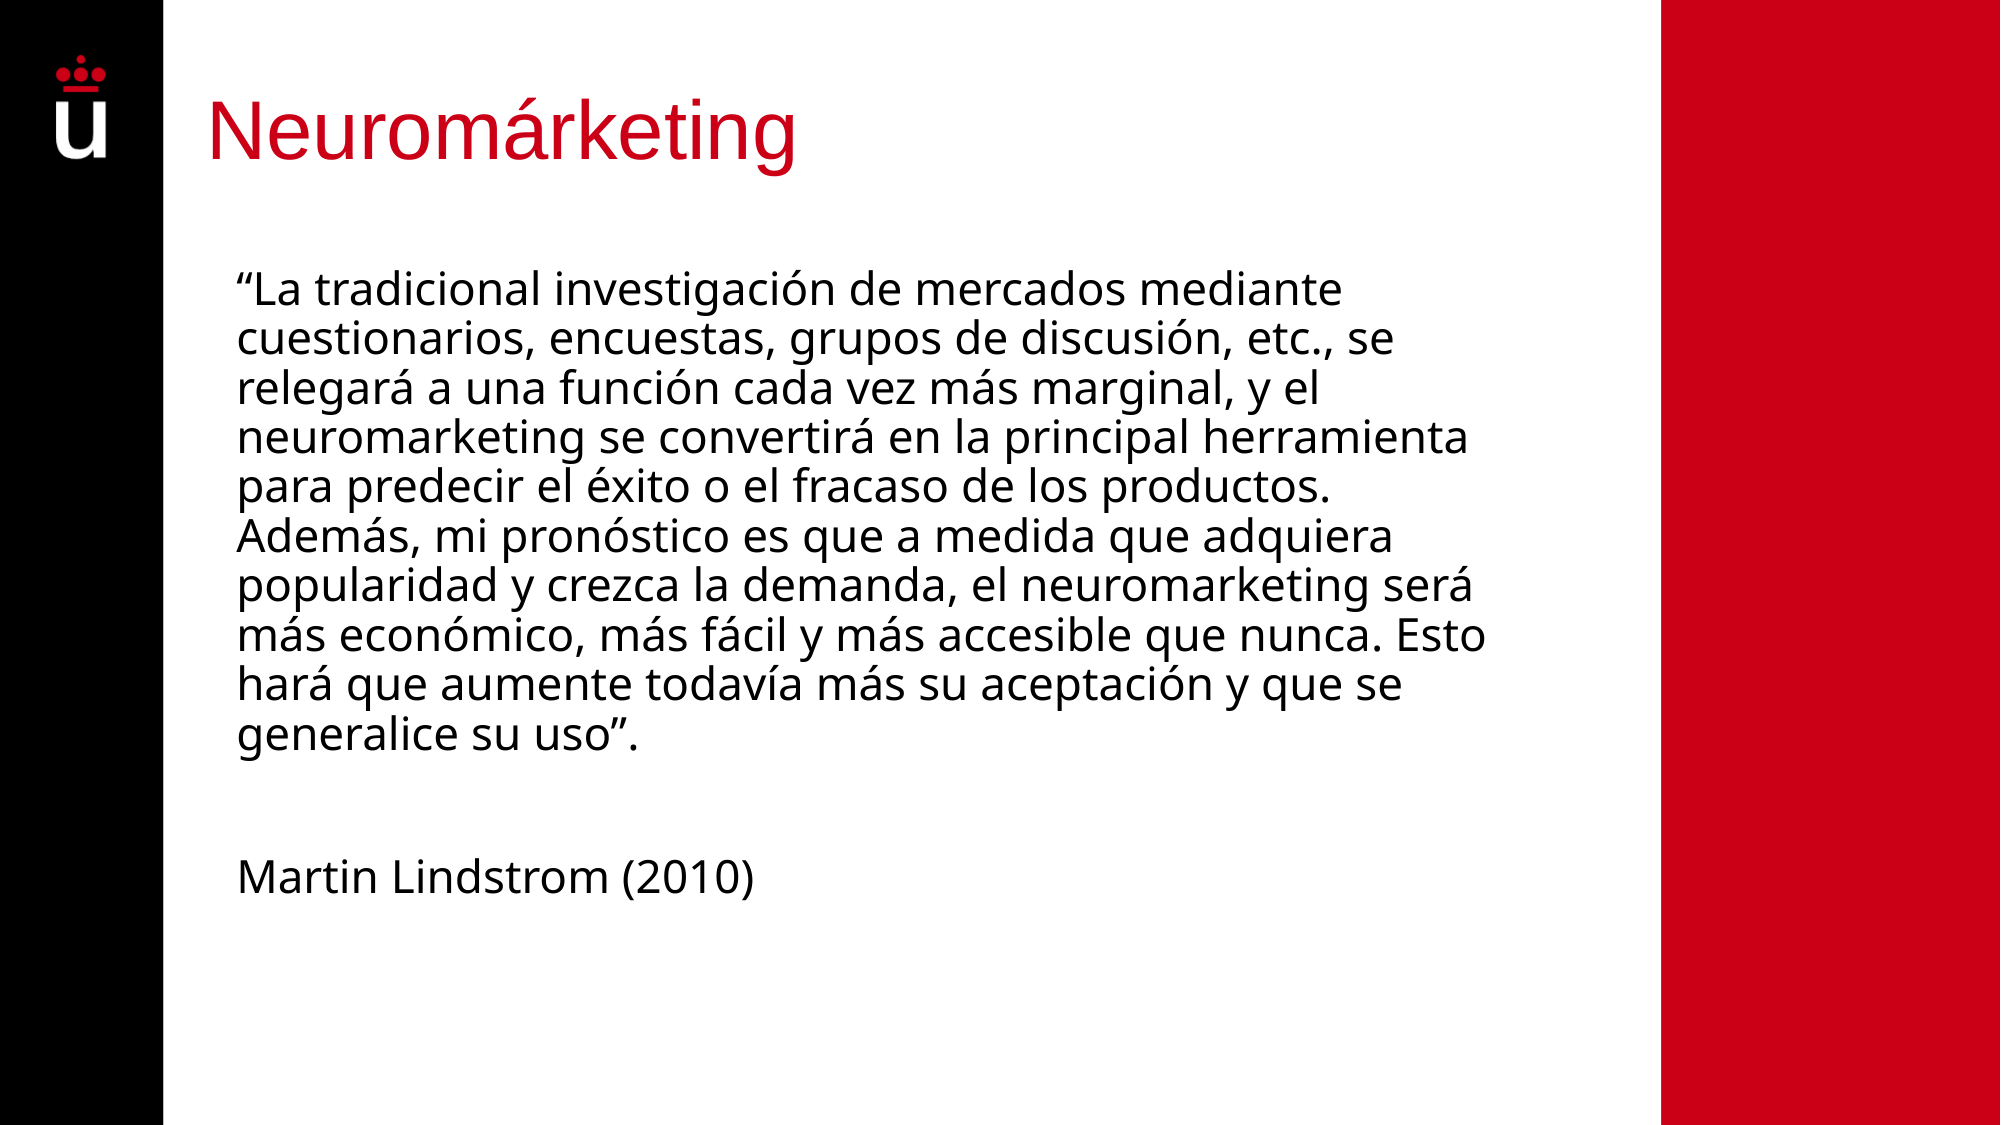

Neuromárketing
# “La tradicional investigación de mercados mediante cuestionarios, encuestas, grupos de discusión, etc., se relegará a una función cada vez más marginal, y el neuromarketing se convertirá en la principal herramienta para predecir el éxito o el fracaso de los productos. Además, mi pronóstico es que a medida que adquiera popularidad y crezca la demanda, el neuromarketing será más económico, más fácil y más accesible que nunca. Esto hará que aumente todavía más su aceptación y que se generalice su uso”.
Martin Lindstrom (2010)